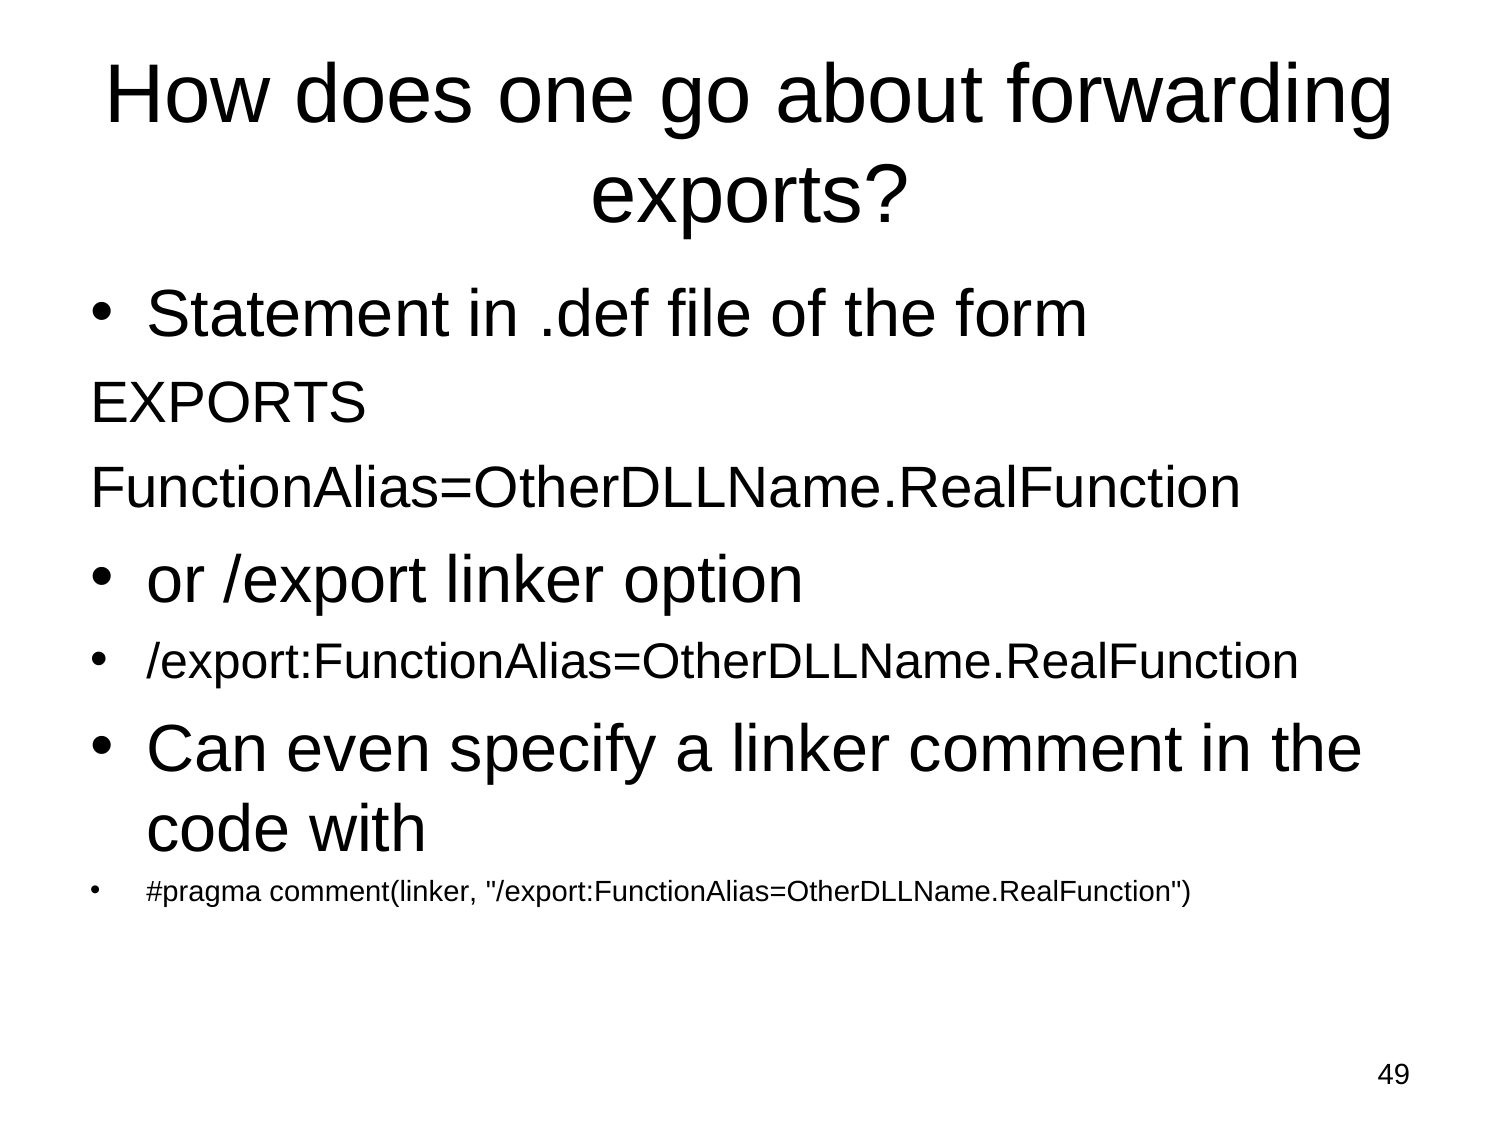

# How does one go about forwarding exports?
Statement in .def file of the form
EXPORTS
FunctionAlias=OtherDLLName.RealFunction
or /export linker option
/export:FunctionAlias=OtherDLLName.RealFunction
Can even specify a linker comment in the code with
#pragma comment(linker, "/export:FunctionAlias=OtherDLLName.RealFunction")